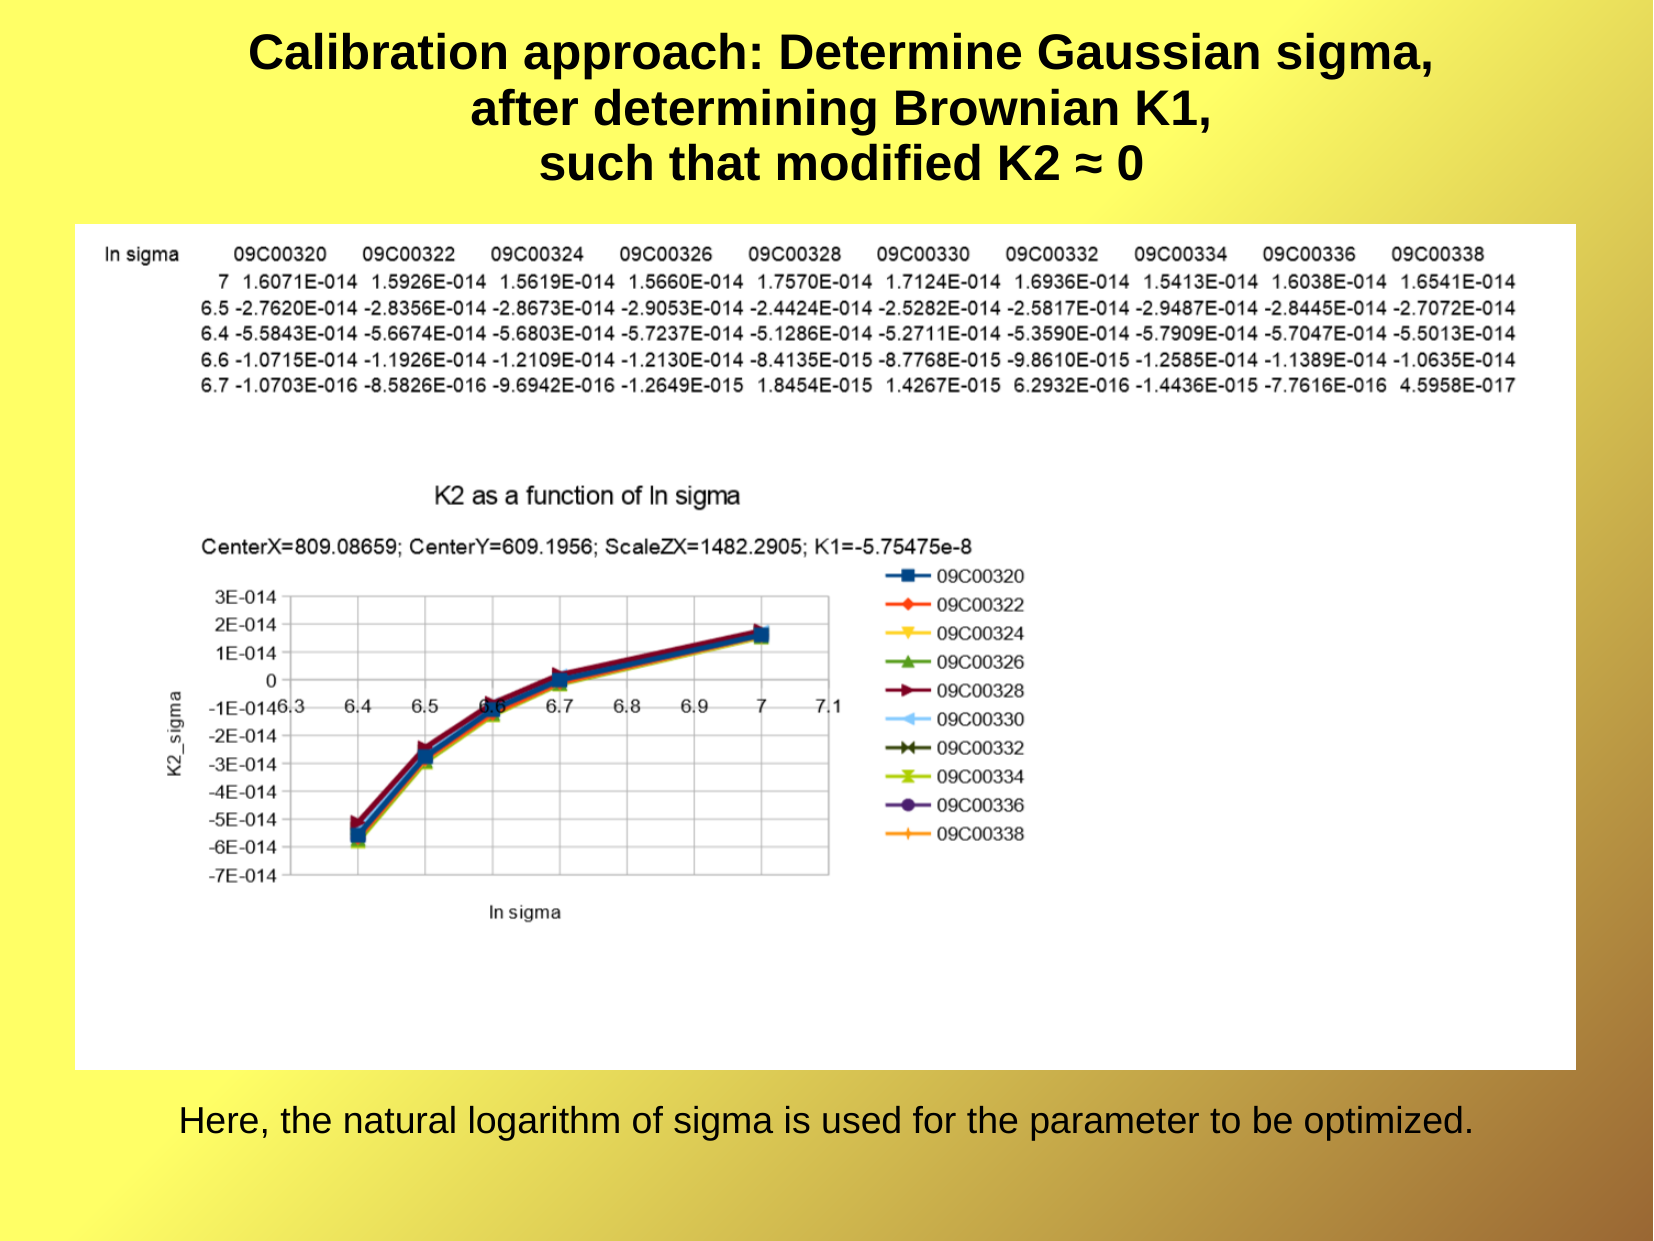

Calibration approach: Determine Gaussian sigma,
after determining Brownian K1,
such that modified K2 ≈ 0
Here, the natural logarithm of sigma is used for the parameter to be optimized.